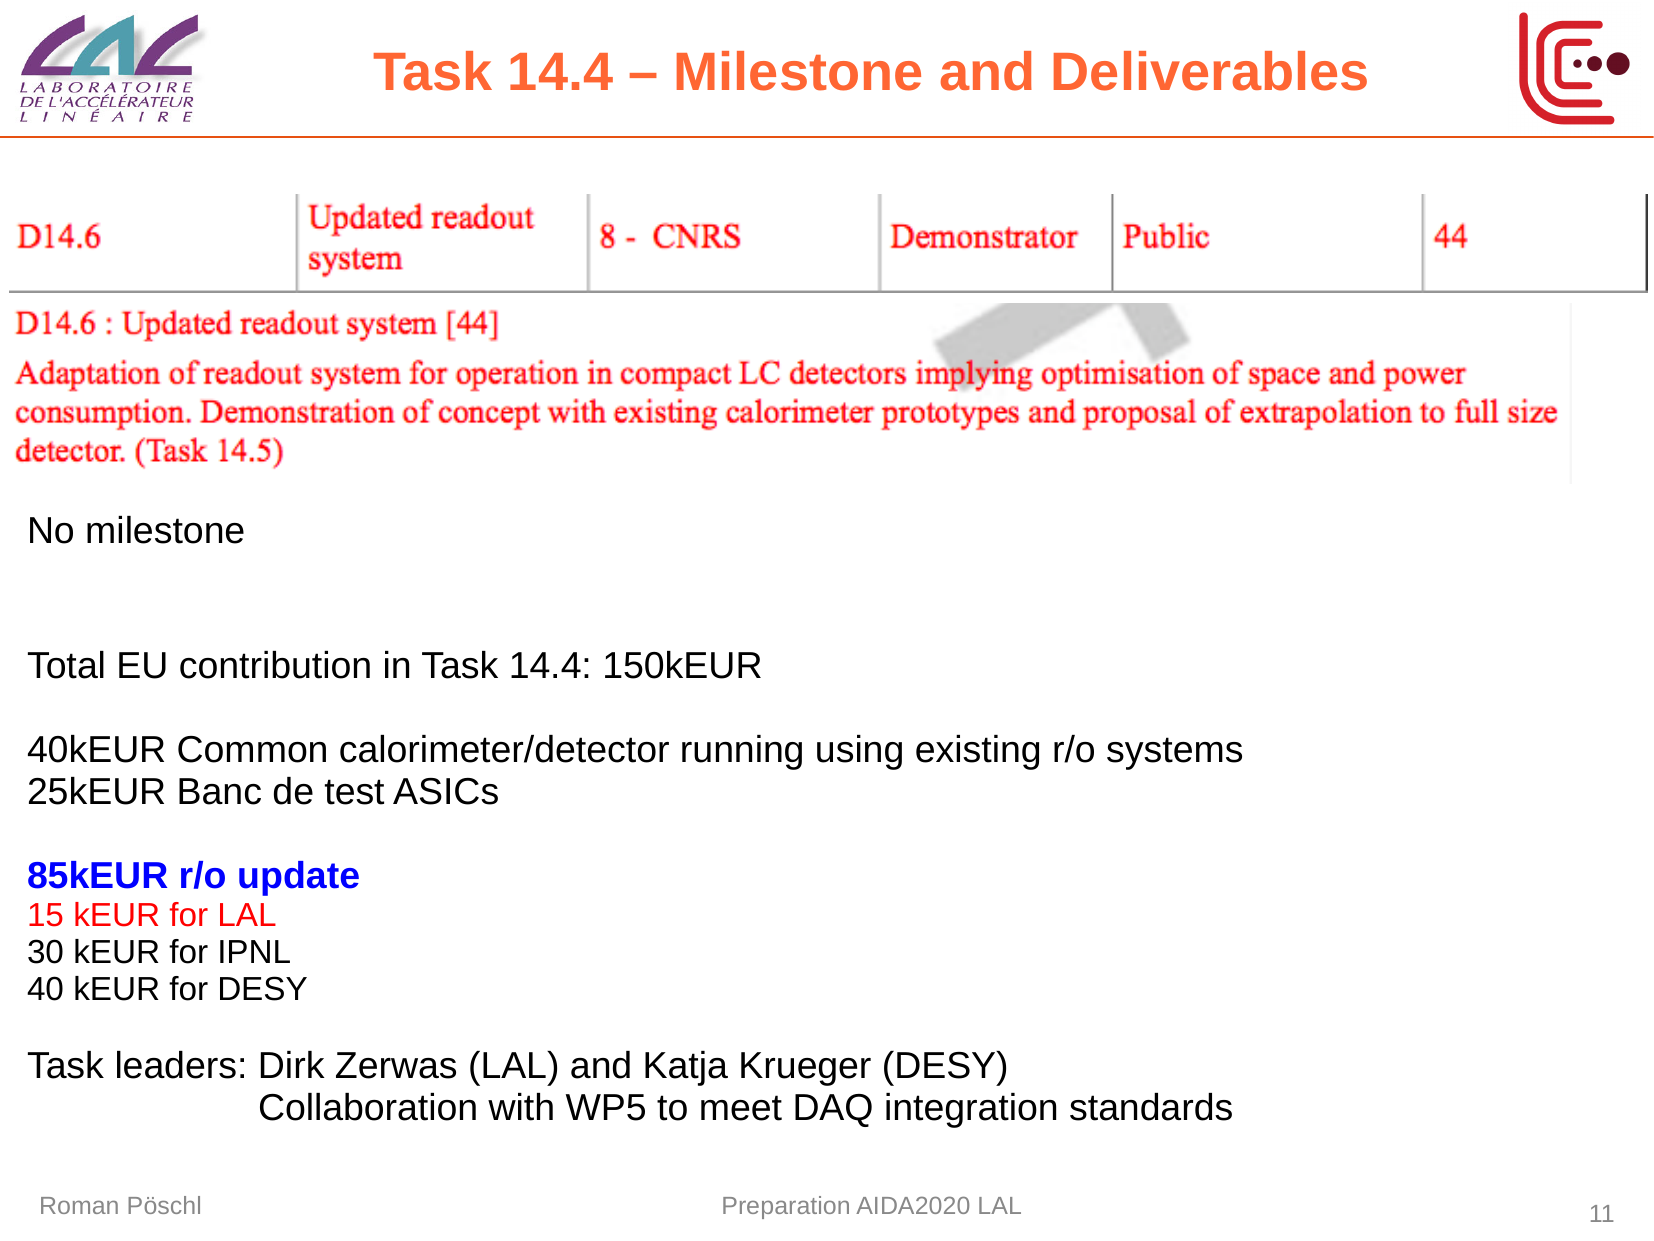

# Task 14.4 – Milestone and Deliverables
No milestone
Total EU contribution in Task 14.4: 150kEUR
40kEUR Common calorimeter/detector running using existing r/o systems
25kEUR Banc de test ASICs
85kEUR r/o update
15 kEUR for LAL
30 kEUR for IPNL
40 kEUR for DESY
Task leaders: Dirk Zerwas (LAL) and Katja Krueger (DESY)
 Collaboration with WP5 to meet DAQ integration standards